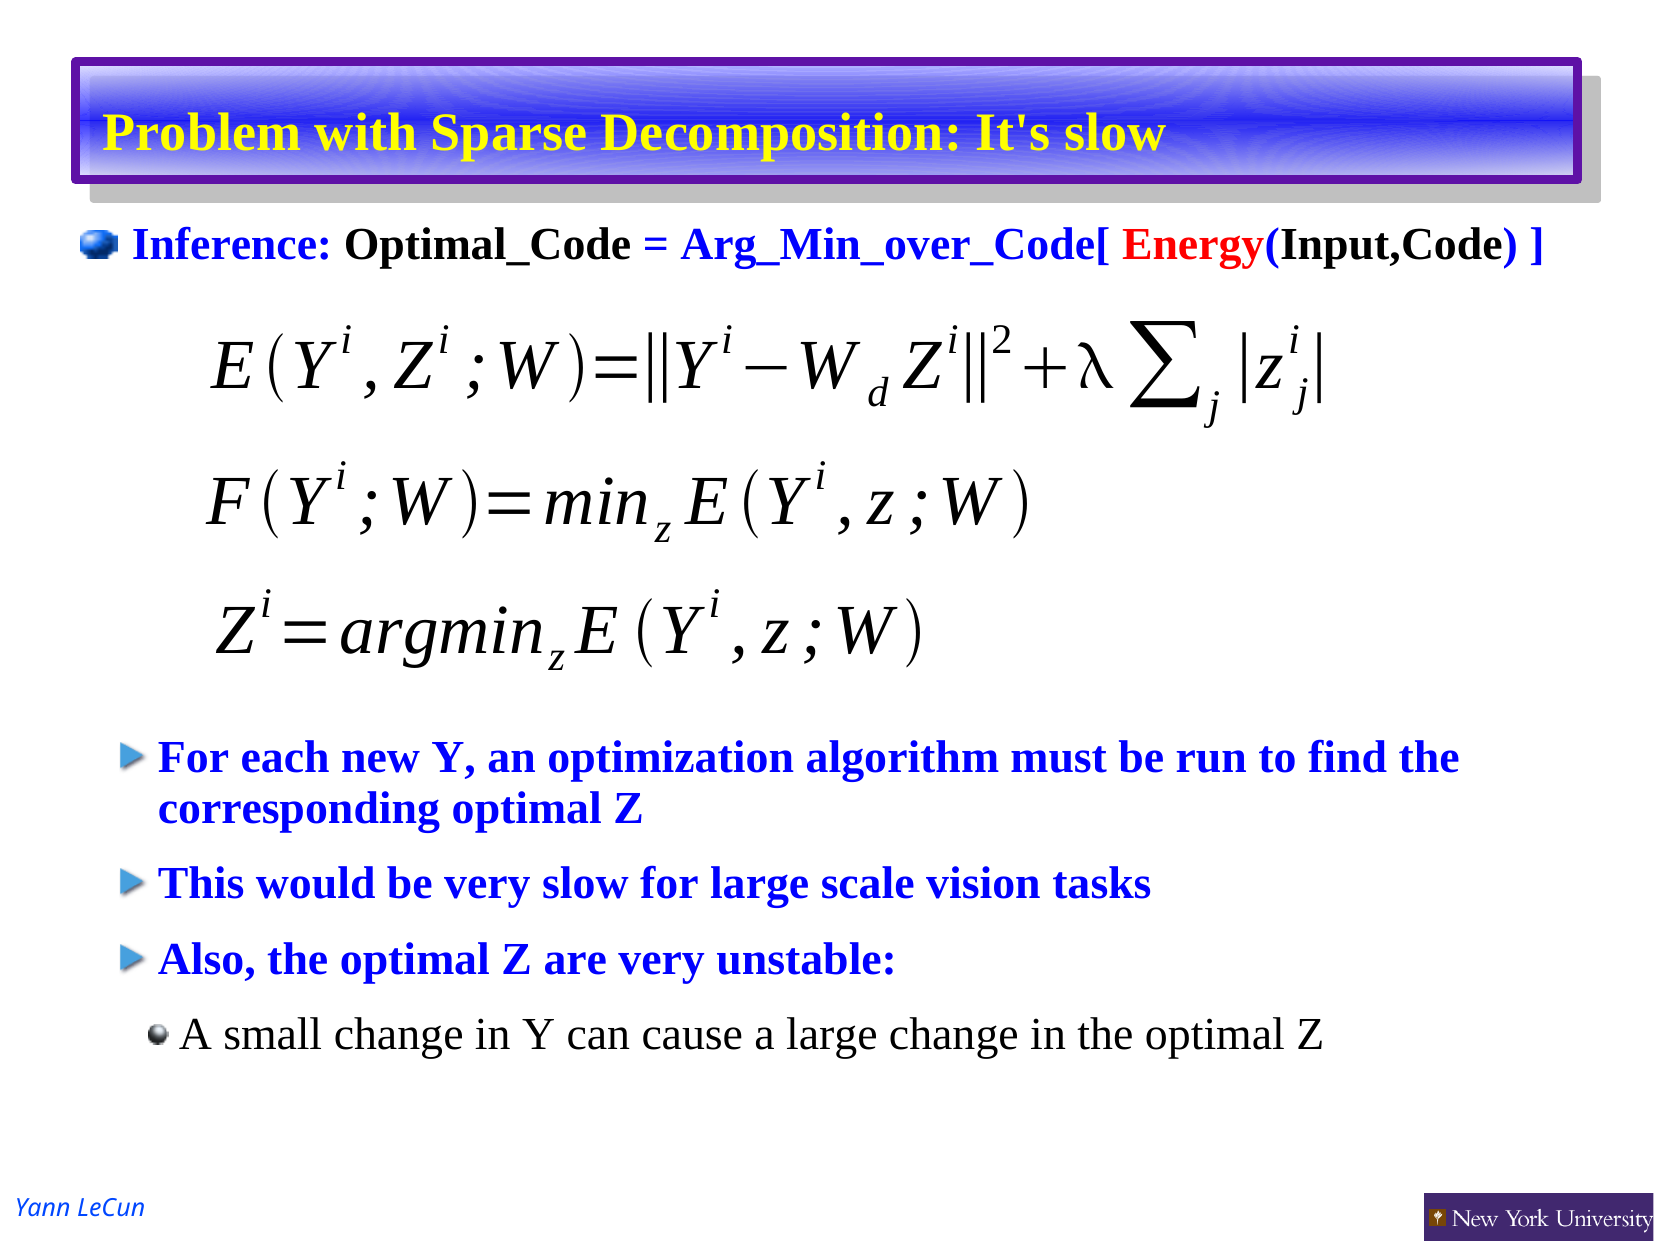

# Problem with Sparse Decomposition: It's slow
Inference: Optimal_Code = Arg_Min_over_Code[ Energy(Input,Code) ]
For each new Y, an optimization algorithm must be run to find the corresponding optimal Z
This would be very slow for large scale vision tasks
Also, the optimal Z are very unstable:
A small change in Y can cause a large change in the optimal Z